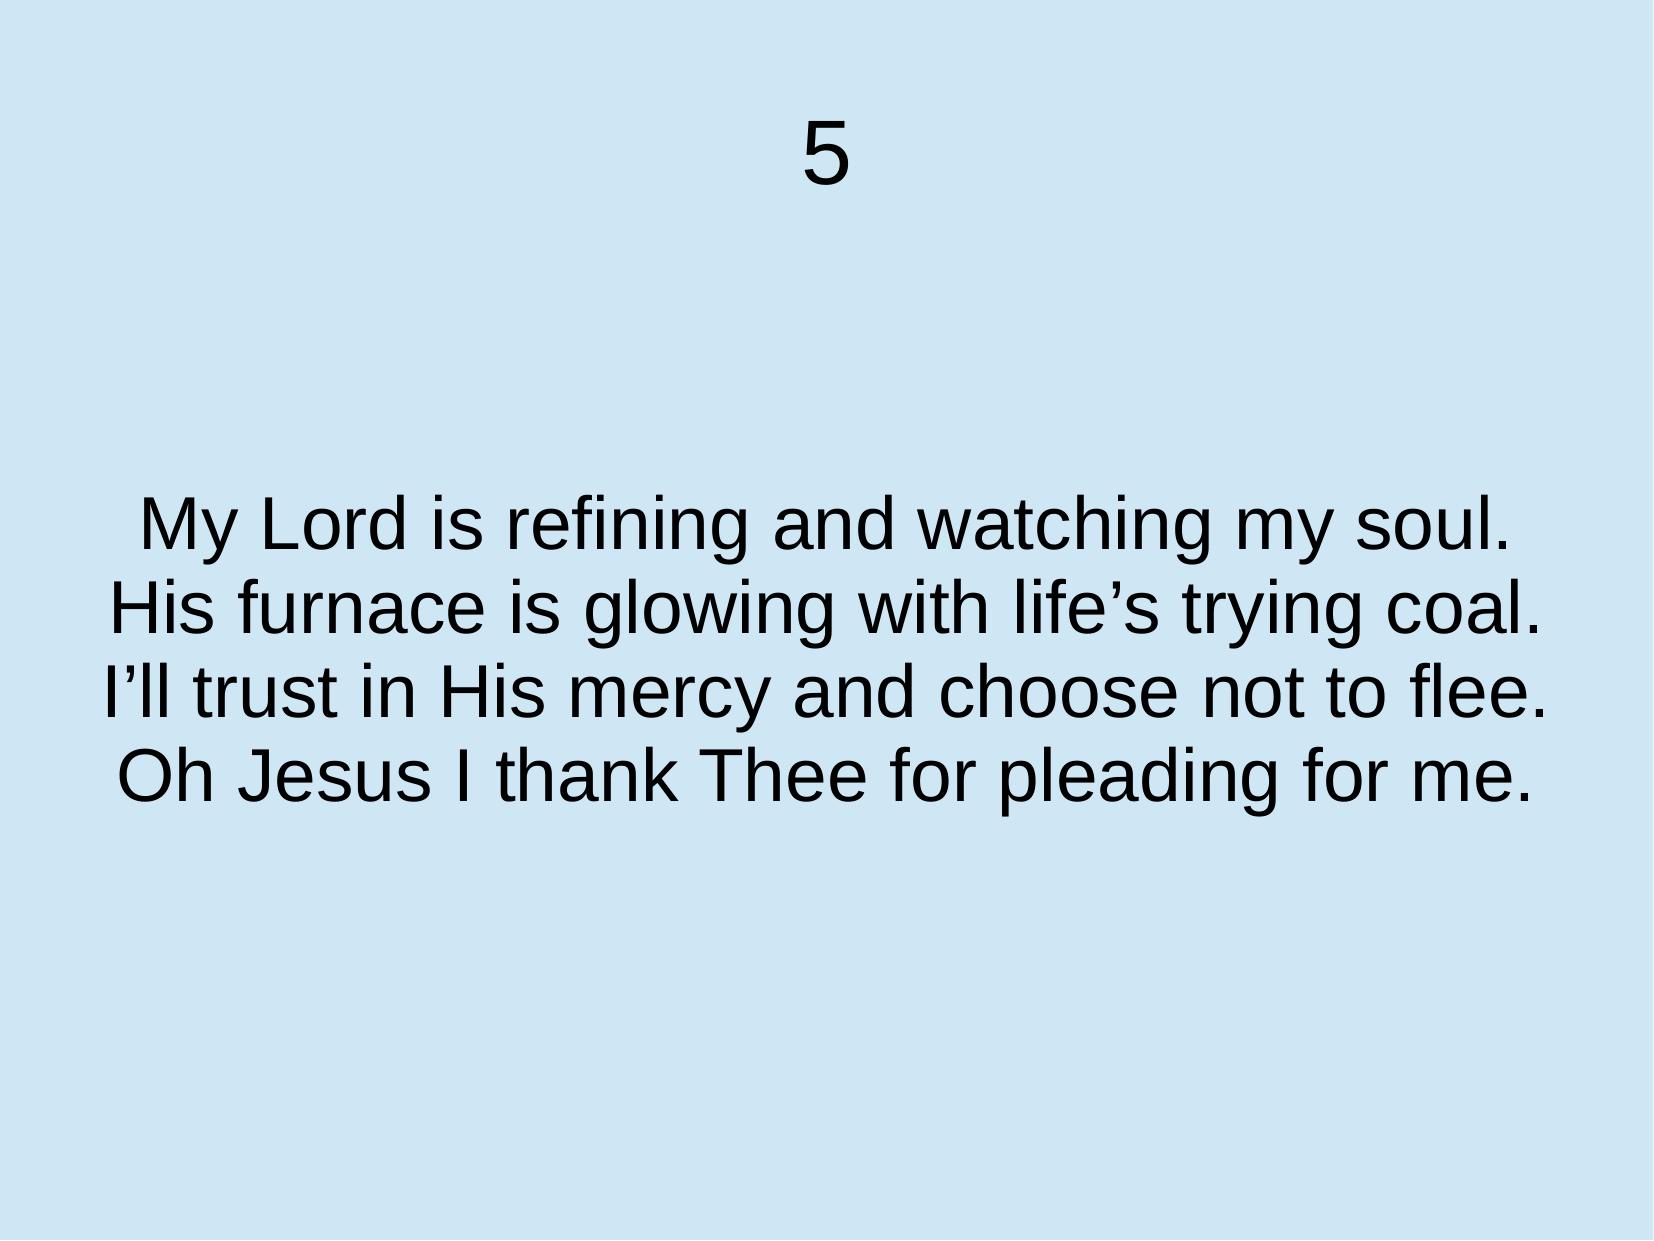

# 5
My Lord is refining and watching my soul.
His furnace is glowing with life’s trying coal.
I’ll trust in His mercy and choose not to flee.
Oh Jesus I thank Thee for pleading for me.